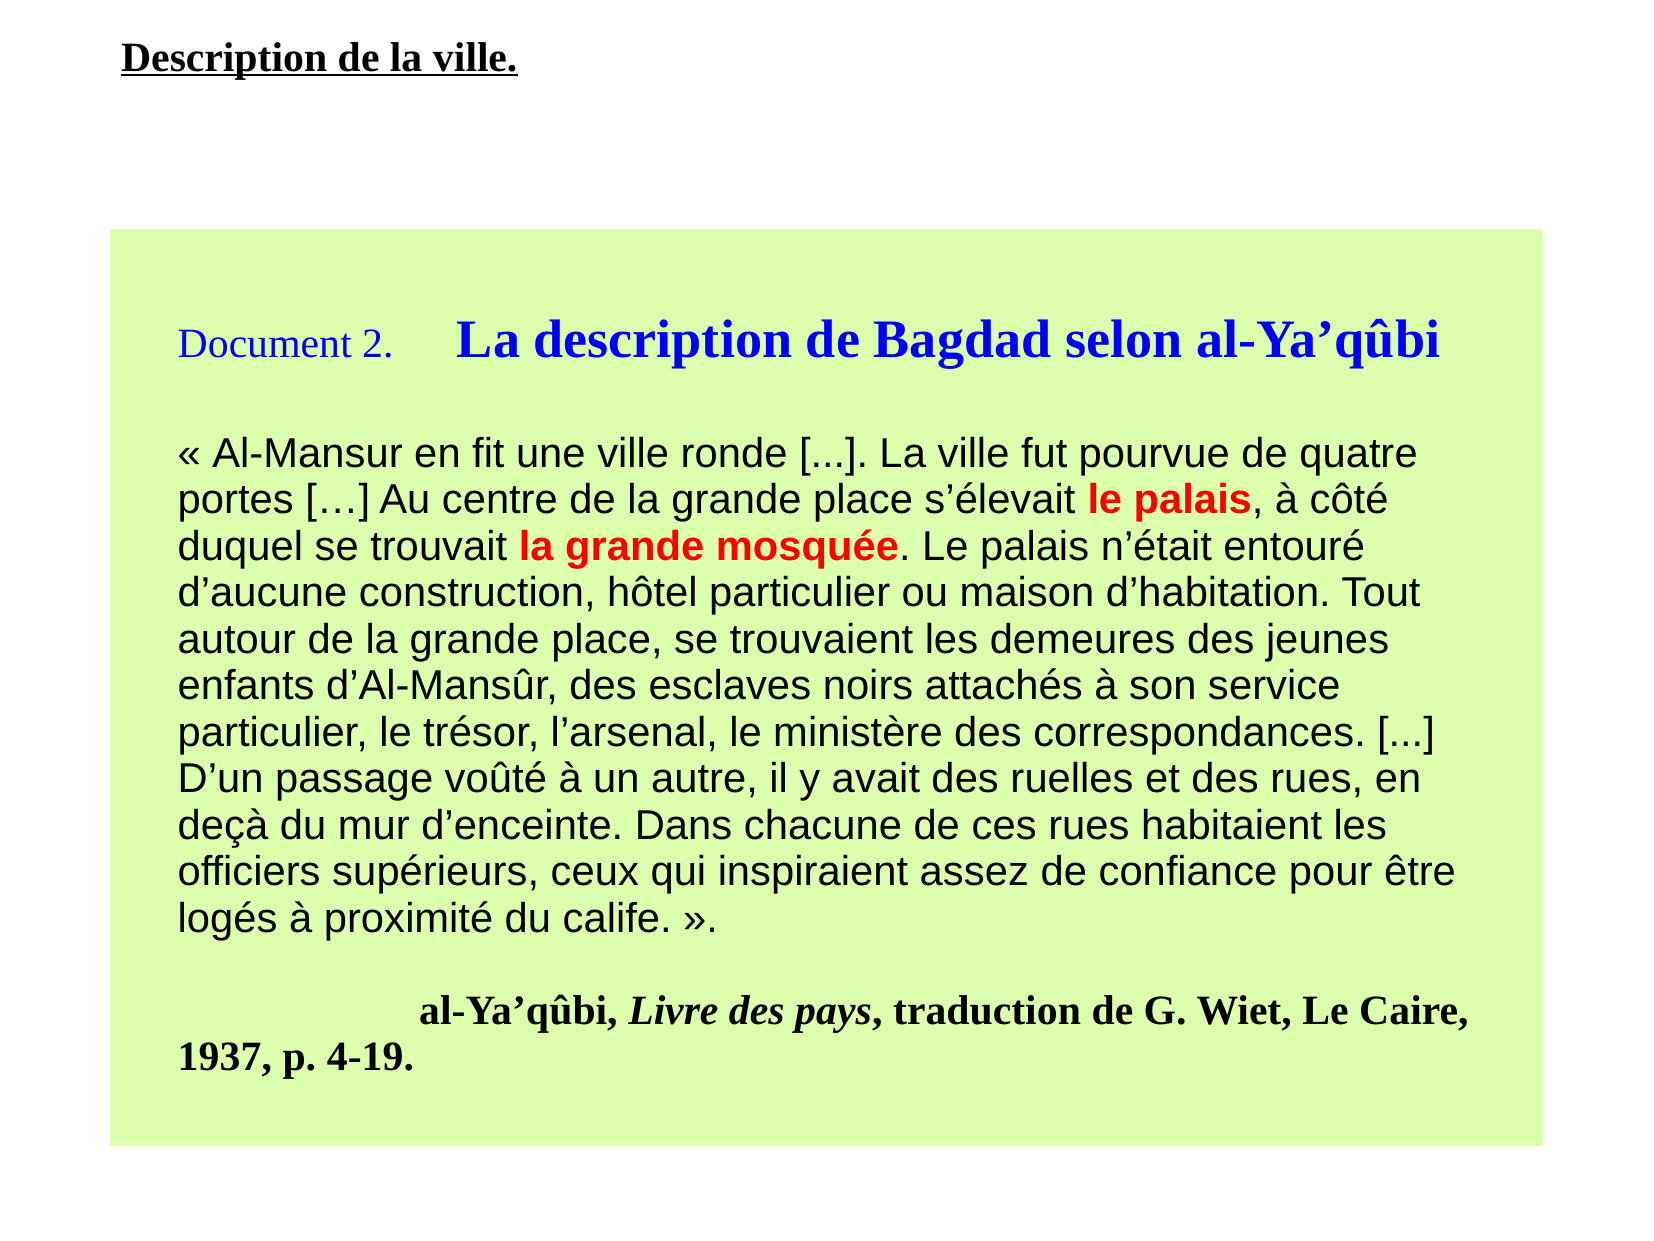

Description de la ville.
Document 2. La description de Bagdad selon al-Ya’qûbi
« Al-Mansur en fit une ville ronde [...]. La ville fut pourvue de quatre portes […] Au centre de la grande place s’élevait le palais, à côté duquel se trouvait la grande mosquée. Le palais n’était entouré d’aucune construction, hôtel particulier ou maison d’habitation. Tout autour de la grande place, se trouvaient les demeures des jeunes enfants d’Al-Mansûr, des esclaves noirs attachés à son service particulier, le trésor, l’arsenal, le ministère des correspondances. [...] D’un passage voûté à un autre, il y avait des ruelles et des rues, en deçà du mur d’enceinte. Dans chacune de ces rues habitaient les officiers supérieurs, ceux qui inspiraient assez de confiance pour être logés à proximité du calife. ».
 al-Ya’qûbi, Livre des pays, traduction de G. Wiet, Le Caire, 1937, p. 4-19.